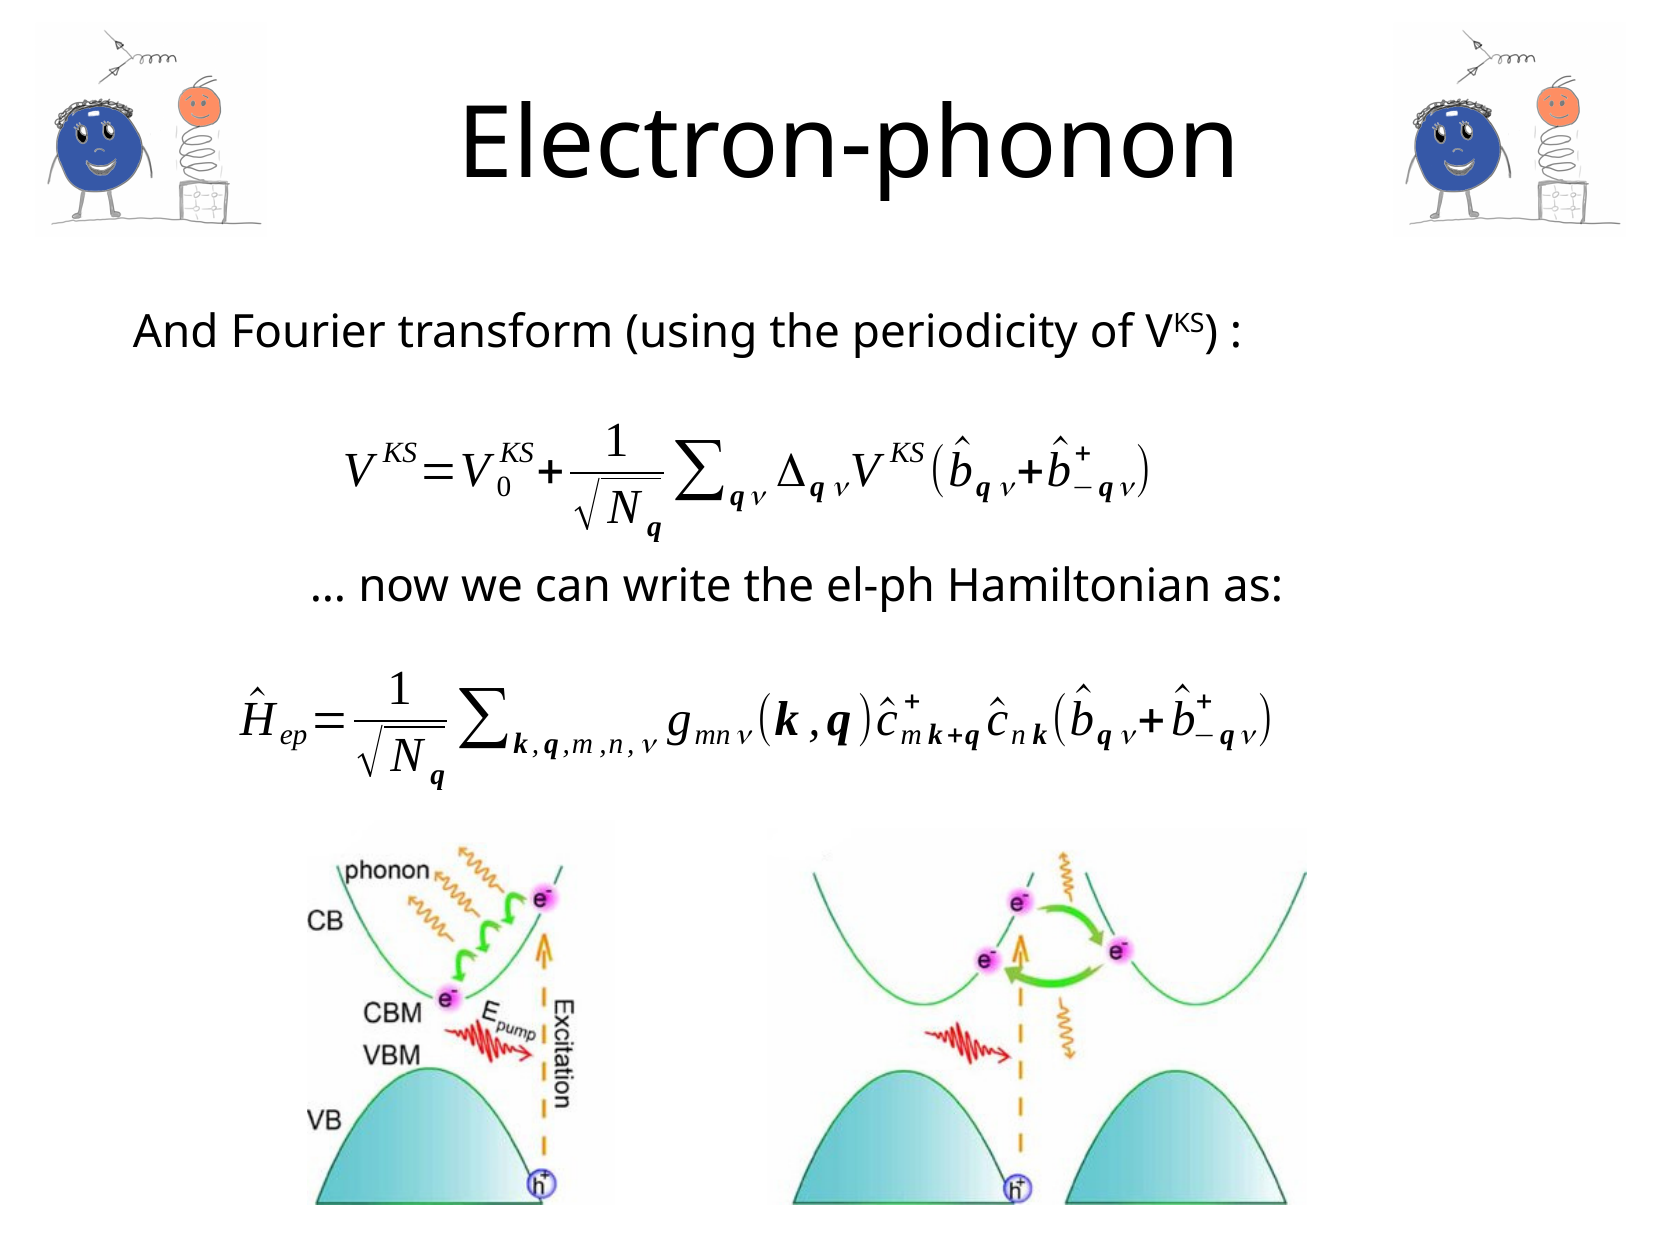

# Electron-phonon
And Fourier transform (using the periodicity of VKS) :
… now we can write the el-ph Hamiltonian as: